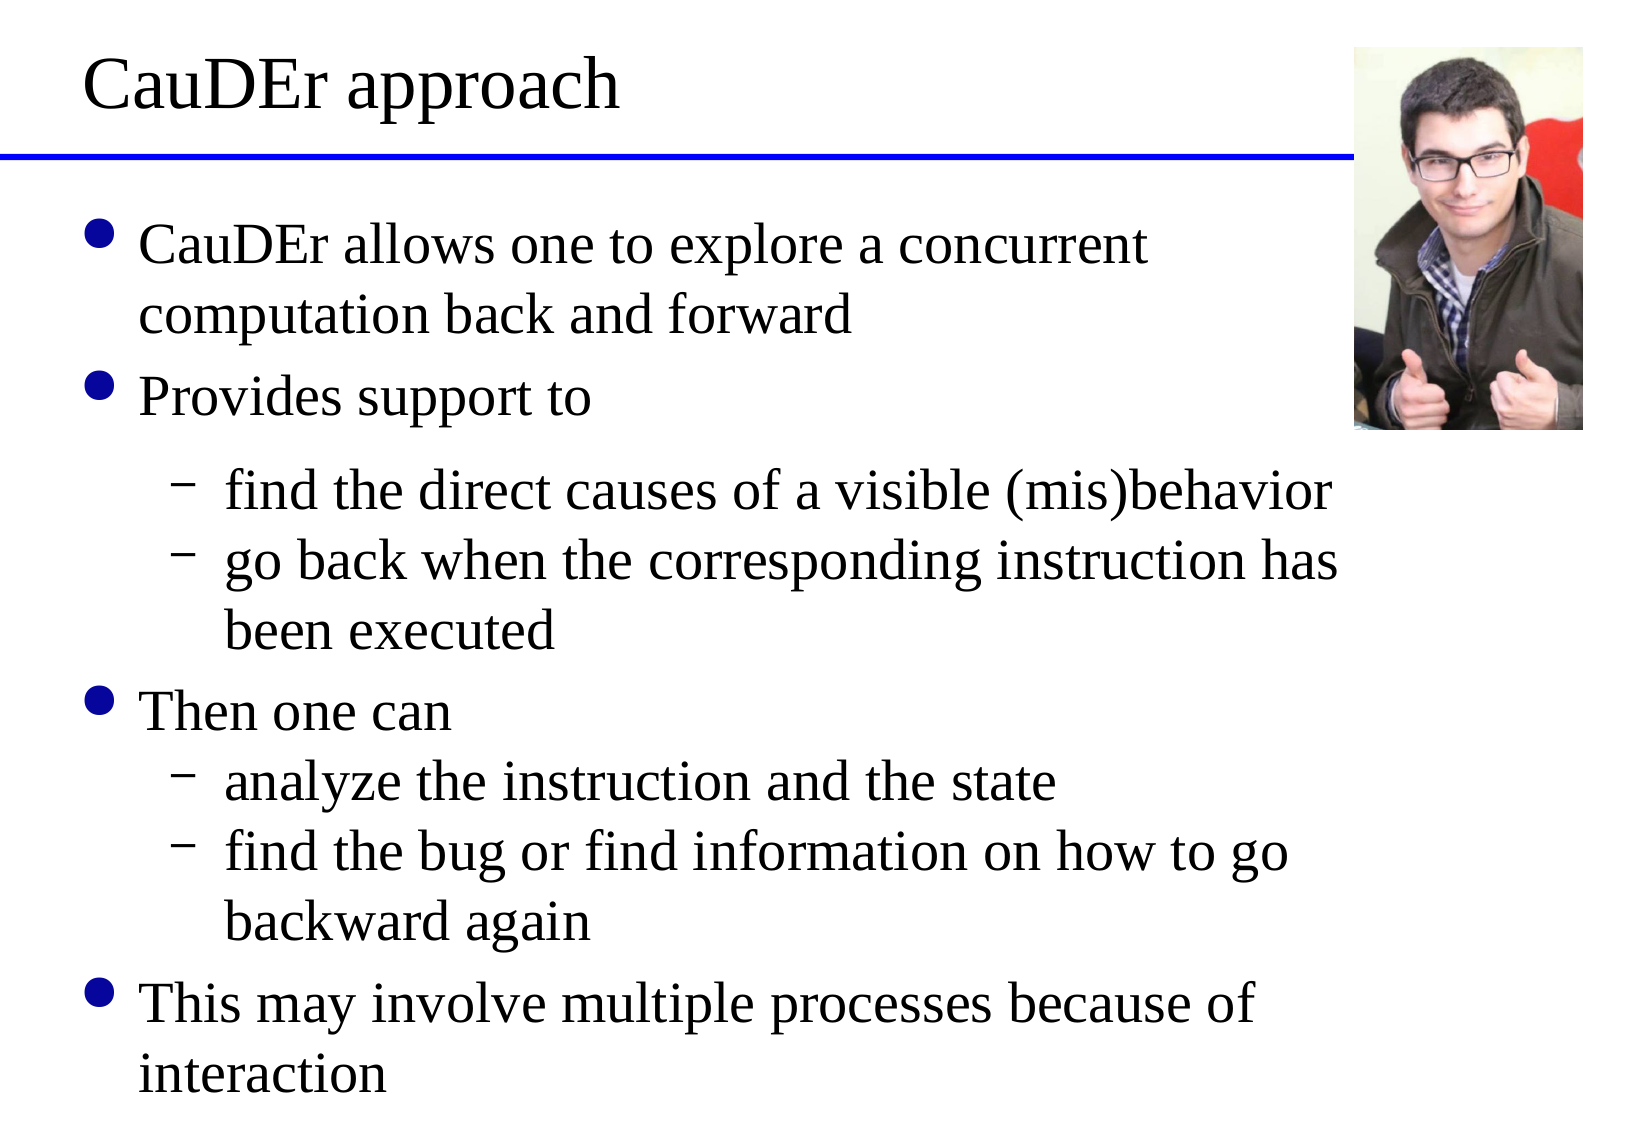

# CauDEr approach
CauDEr allows one to explore a concurrent
computation back and forward
Provides support to
find the direct causes of a visible (mis)behavior
go back when the corresponding instruction has been executed
Then one can
analyze the instruction and the state
find the bug or find information on how to go backward again
This may involve multiple processes because of interaction